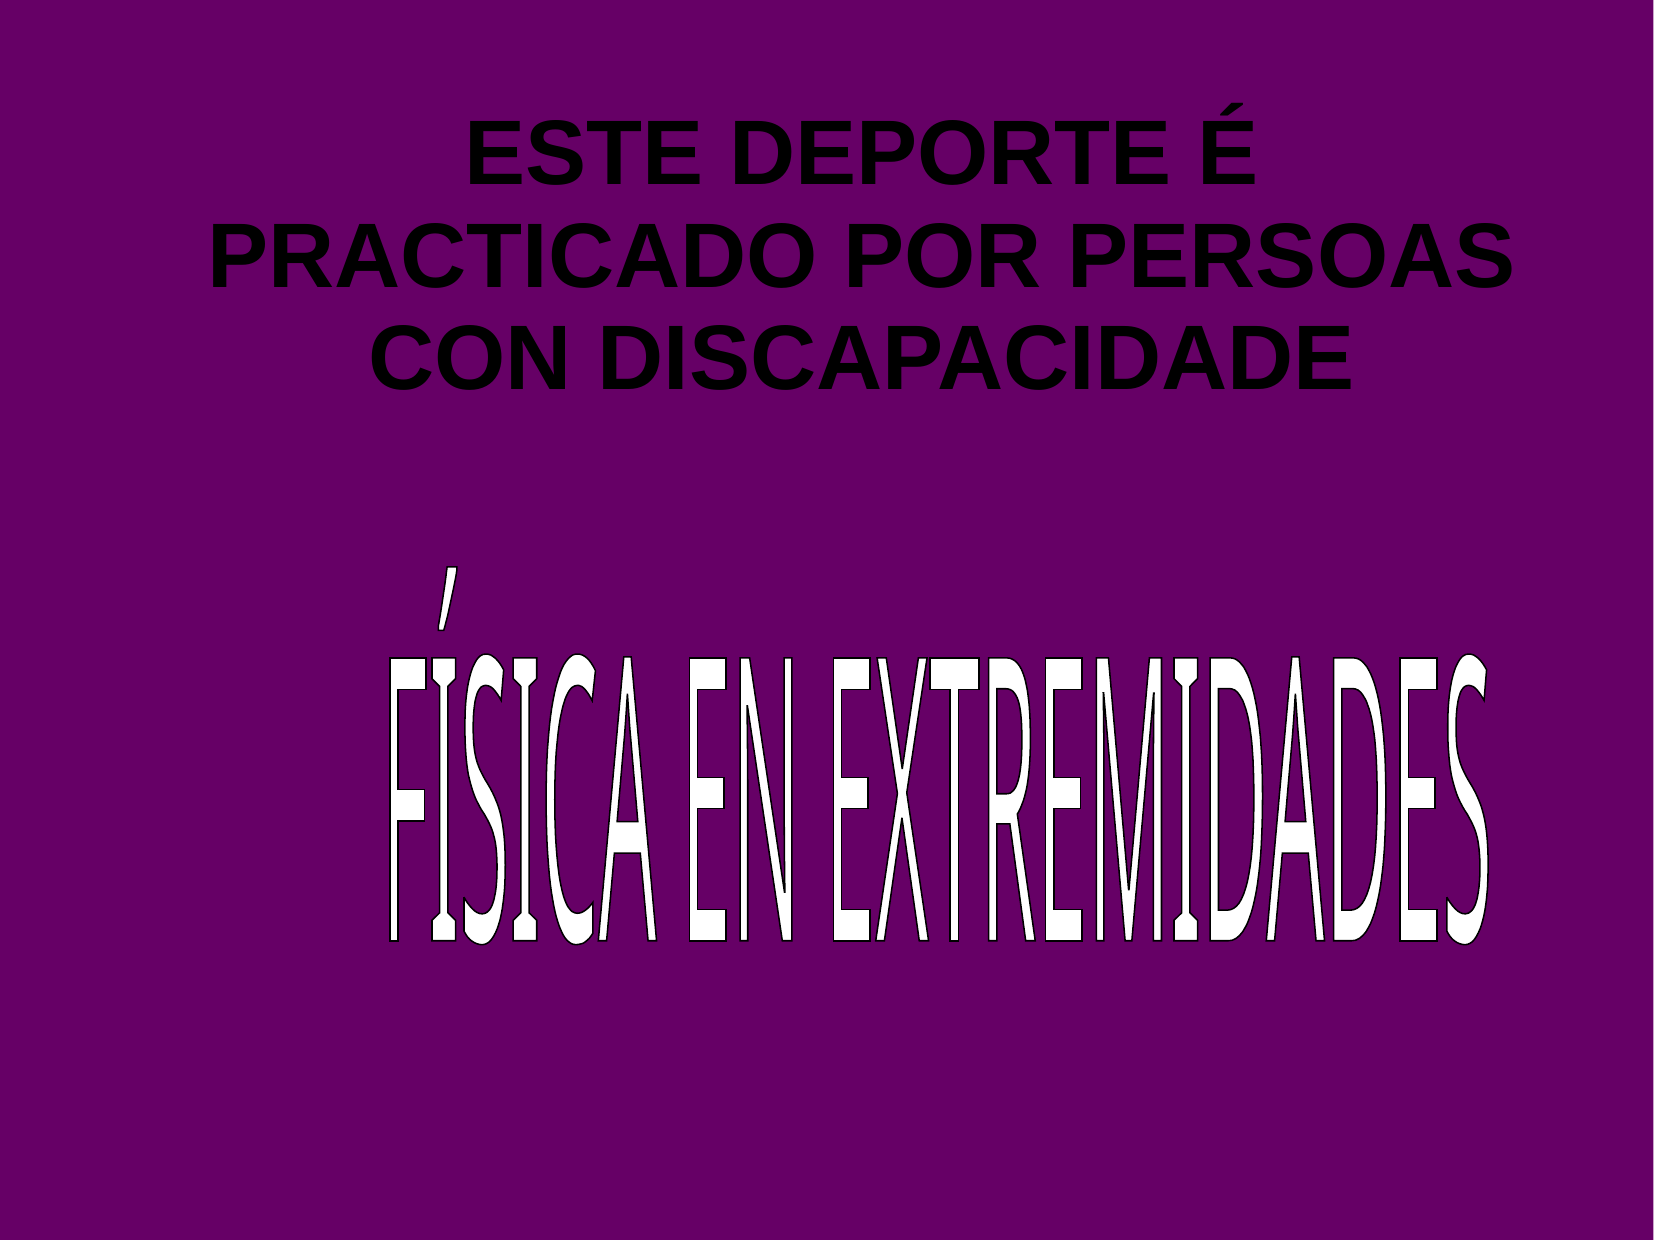

ESTE DEPORTE É PRACTICADO POR PERSOAS CON DISCAPACIDADE
FÍSICA EN EXTREMIDADES